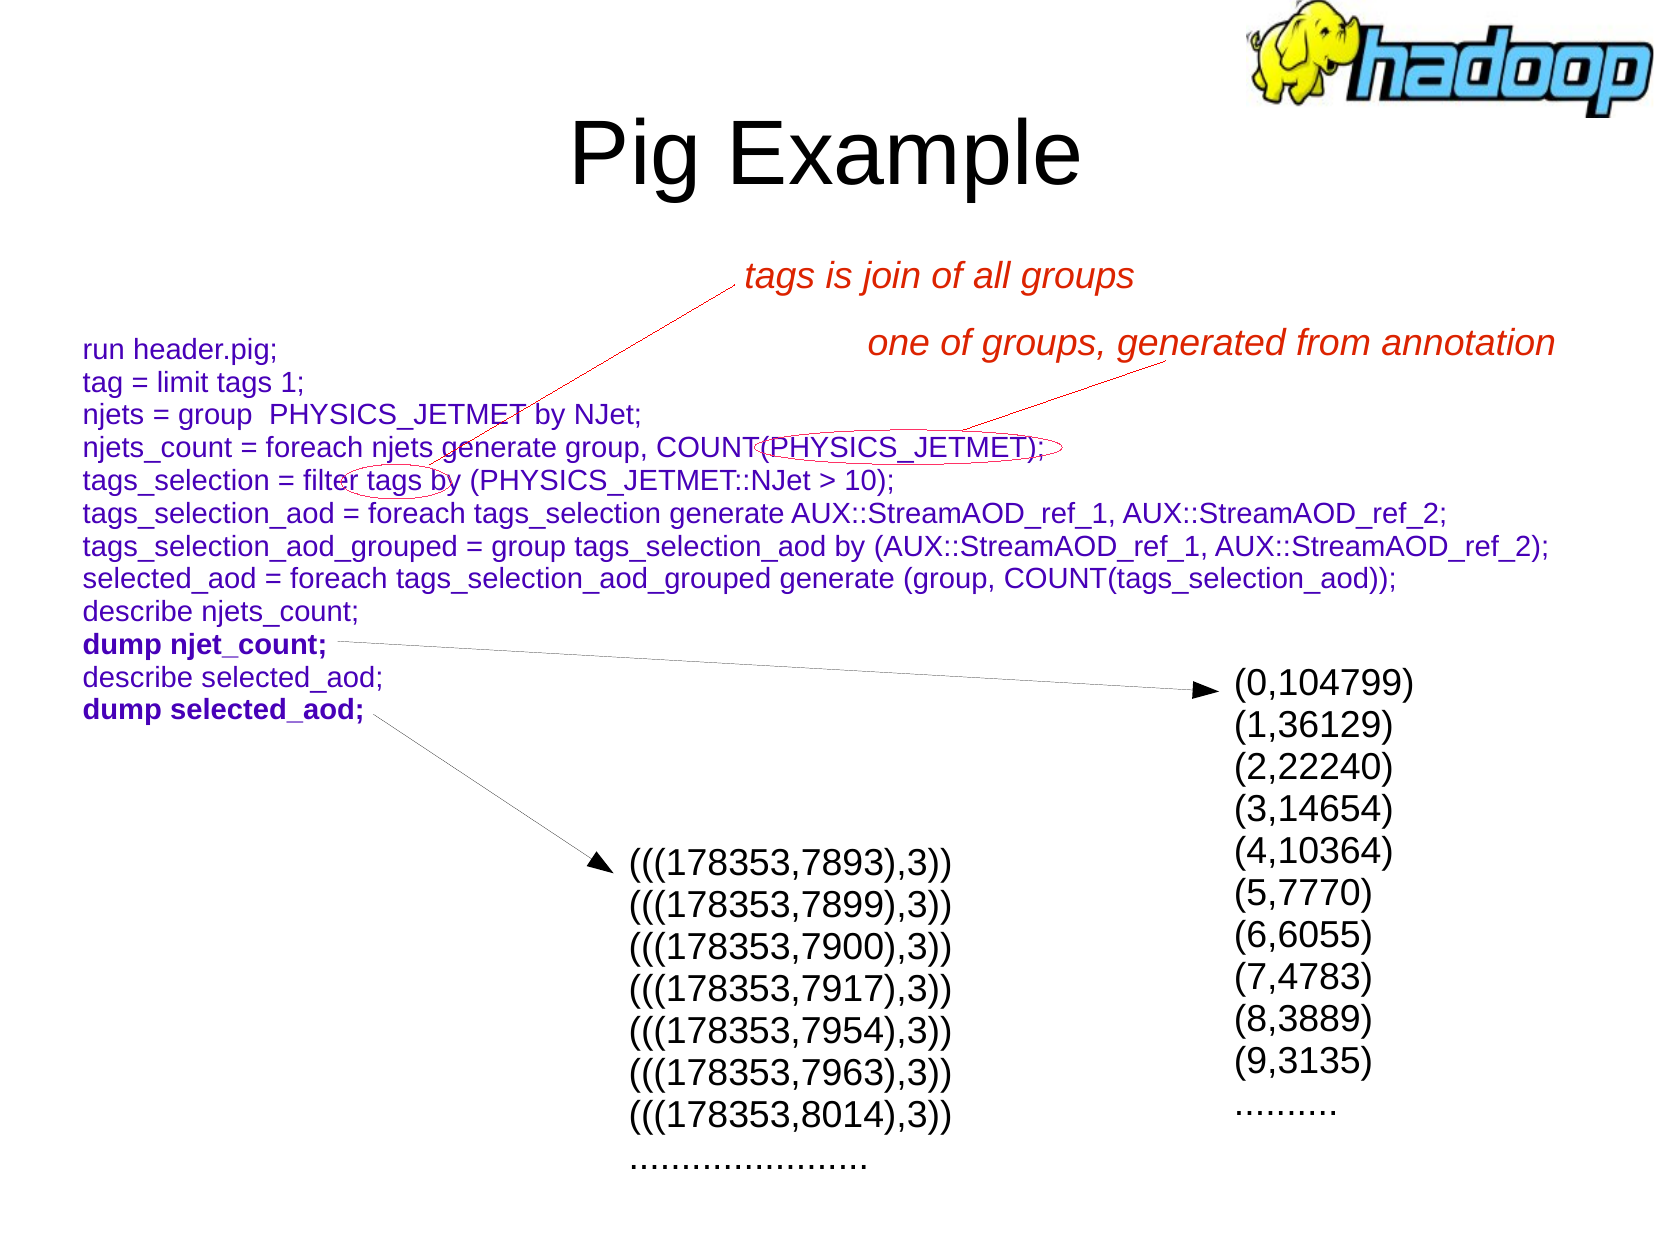

# Pig Example
run header.pig;
tag = limit tags 1;
njets = group PHYSICS_JETMET by NJet;
njets_count = foreach njets generate group, COUNT(PHYSICS_JETMET);
tags_selection = filter tags by (PHYSICS_JETMET::NJet > 10);
tags_selection_aod = foreach tags_selection generate AUX::StreamAOD_ref_1, AUX::StreamAOD_ref_2;
tags_selection_aod_grouped = group tags_selection_aod by (AUX::StreamAOD_ref_1, AUX::StreamAOD_ref_2);
selected_aod = foreach tags_selection_aod_grouped generate (group, COUNT(tags_selection_aod));
describe njets_count;
dump njet_count;
describe selected_aod;
dump selected_aod;
tags is join of all groups
one of groups, generated from annotation
(0,104799)
(1,36129)
(2,22240)
(3,14654)
(4,10364)
(5,7770)
(6,6055)
(7,4783)
(8,3889)
(9,3135)
..........
(((178353,7893),3))
(((178353,7899),3))
(((178353,7900),3))
(((178353,7917),3))
(((178353,7954),3))
(((178353,7963),3))
(((178353,8014),3))
.......................